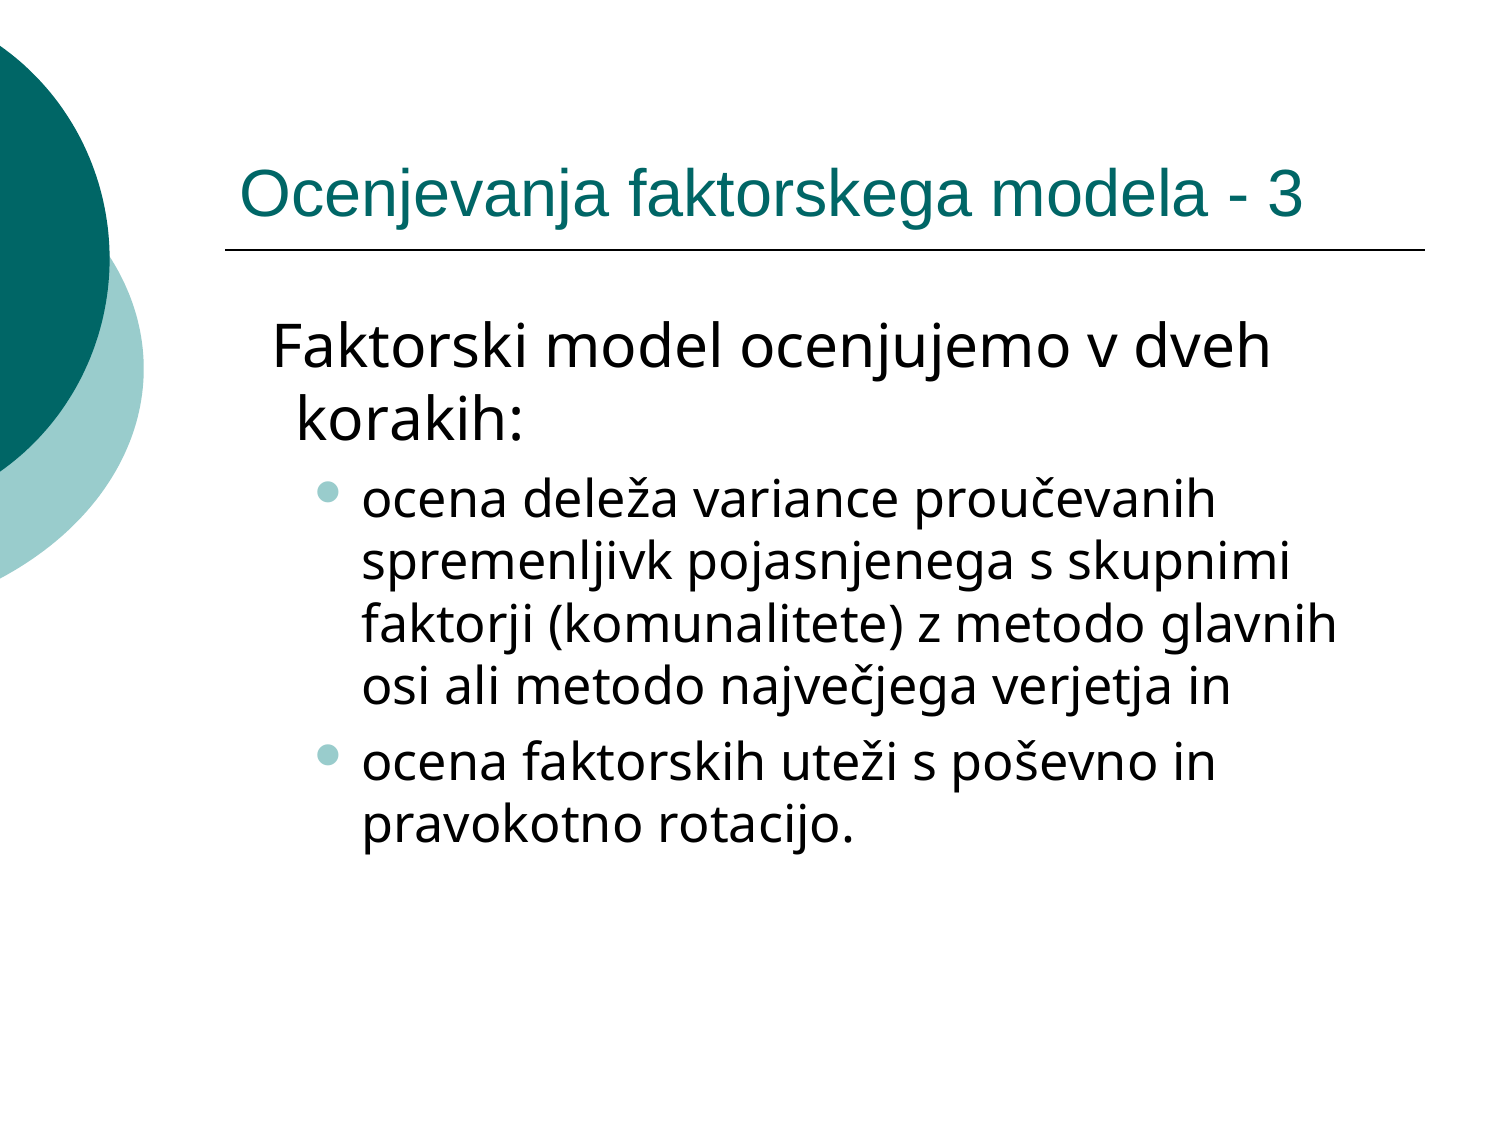

# Ocenjevanja faktorskega modela - 3
 Faktorski model ocenjujemo v dveh korakih:
ocena deleža variance proučevanih spremenljivk pojasnjenega s skupnimi faktorji (komunalitete) z metodo glavnih osi ali metodo največjega verjetja in
ocena faktorskih uteži s poševno in pravokotno rotacijo.